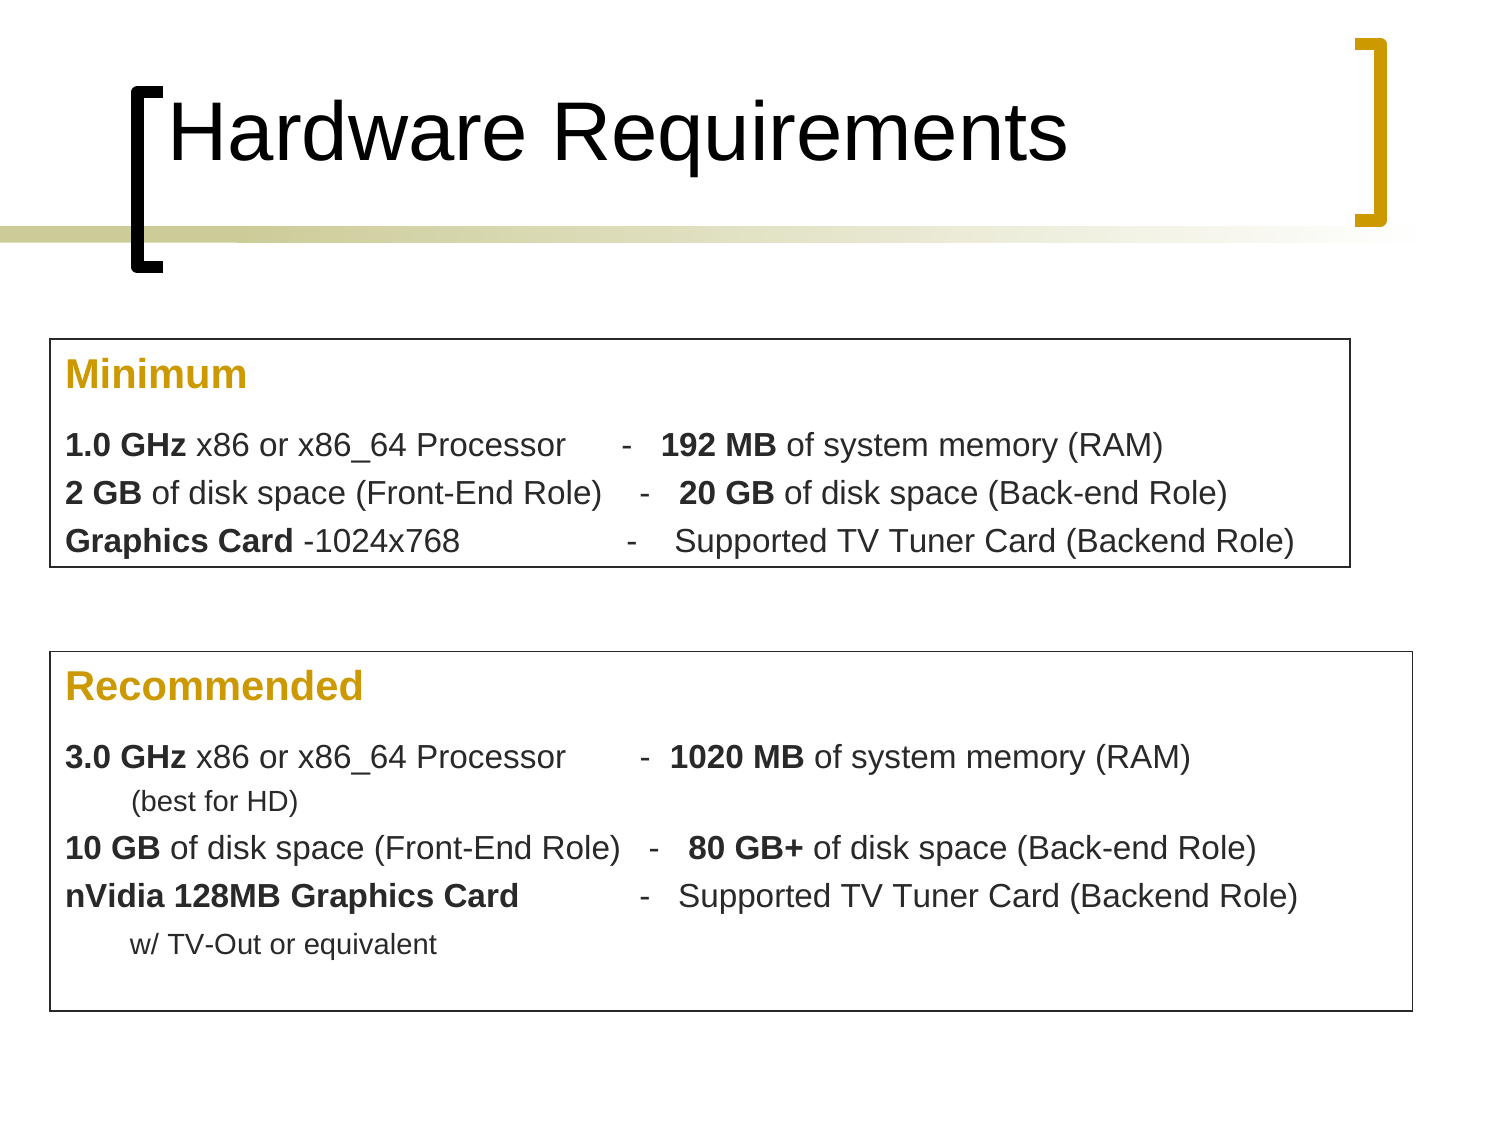

# Hardware Requirements
Minimum
1.0 GHz x86 or x86_64 Processor - 192 MB of system memory (RAM)
2 GB of disk space (Front-End Role) - 20 GB of disk space (Back-end Role)
Graphics Card -1024x768 - Supported TV Tuner Card (Backend Role)
Recommended
3.0 GHz x86 or x86_64 Processor - 1020 MB of system memory (RAM)
 (best for HD)
10 GB of disk space (Front-End Role) - 80 GB+ of disk space (Back-end Role)
nVidia 128MB Graphics Card - Supported TV Tuner Card (Backend Role)
 w/ TV-Out or equivalent